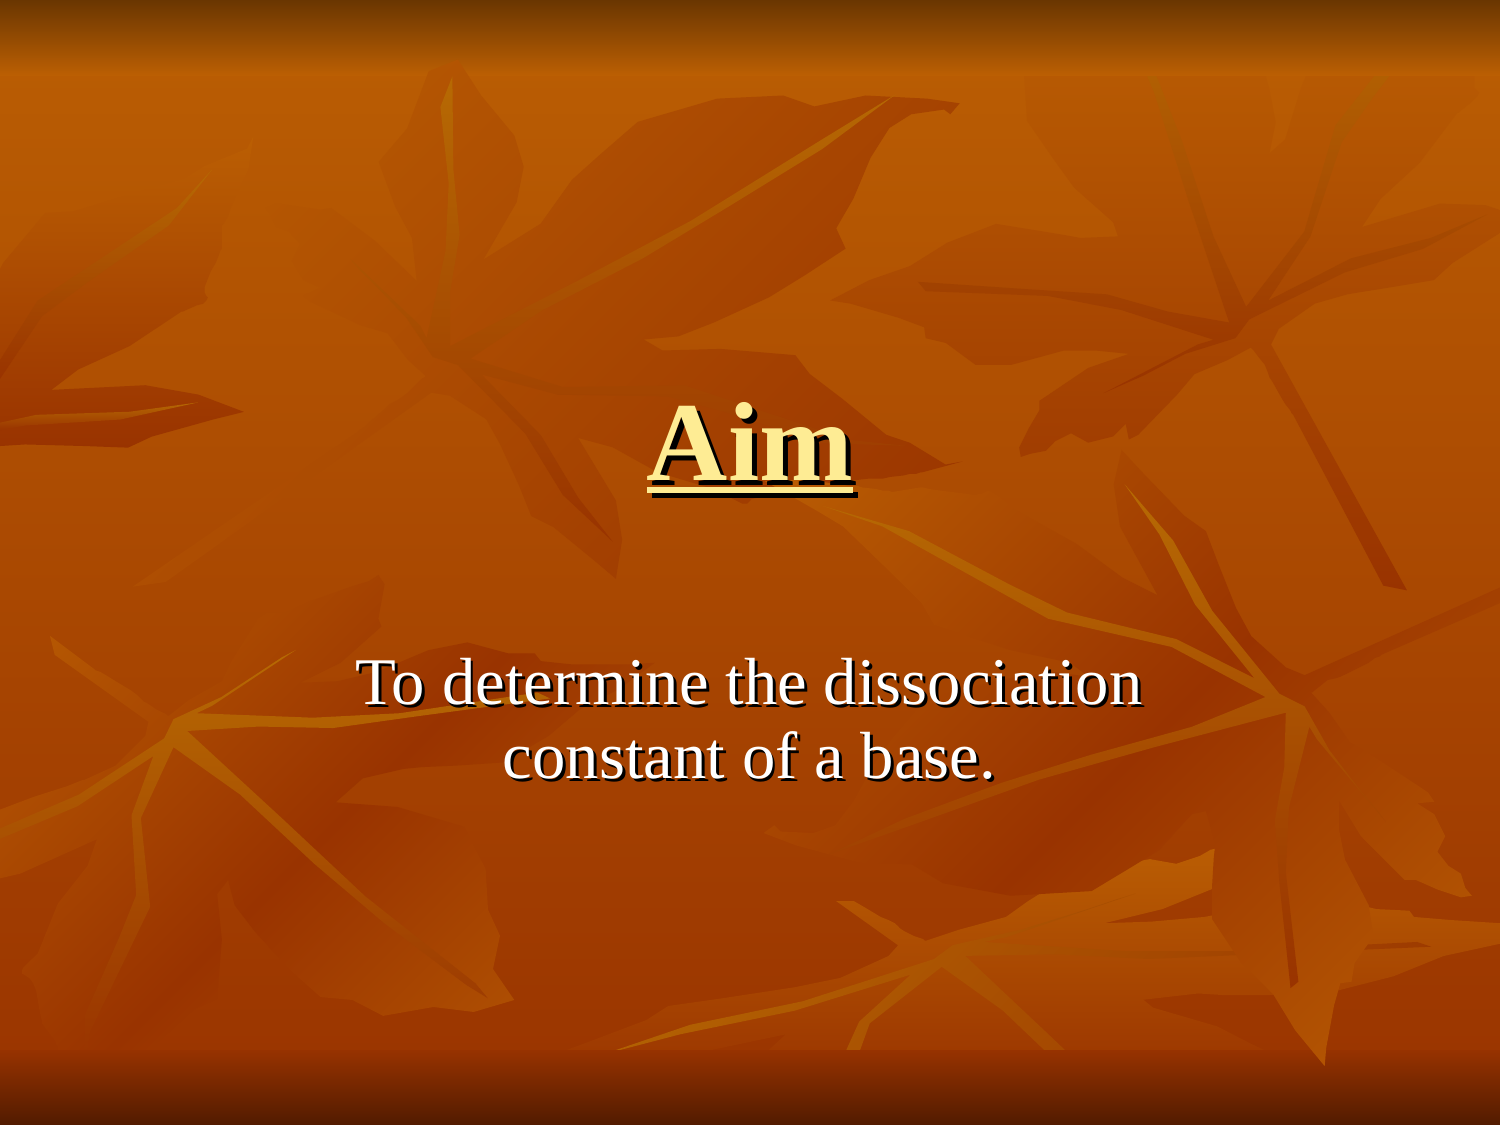

# Aim
To determine the dissociation constant of a base.